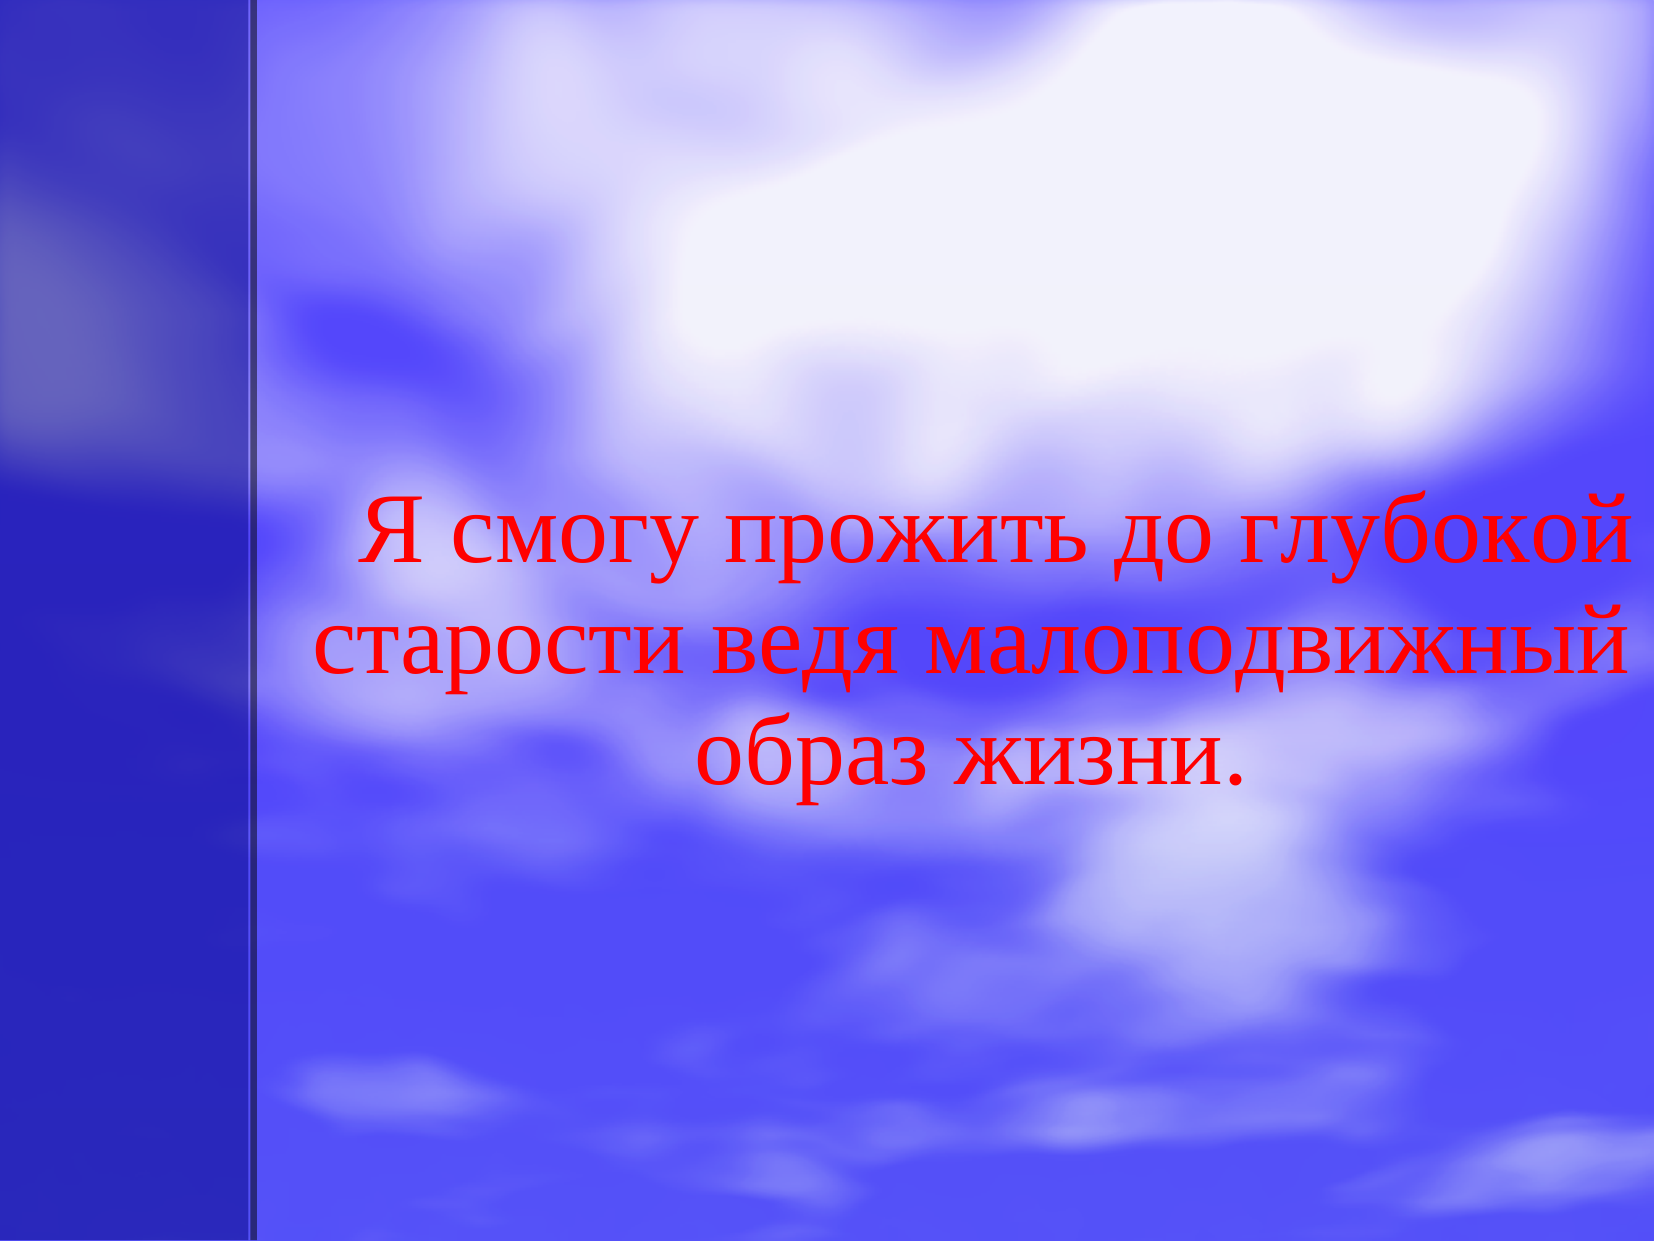

# Я смогу прожить до глубокой старости ведя малоподвижный образ жизни.